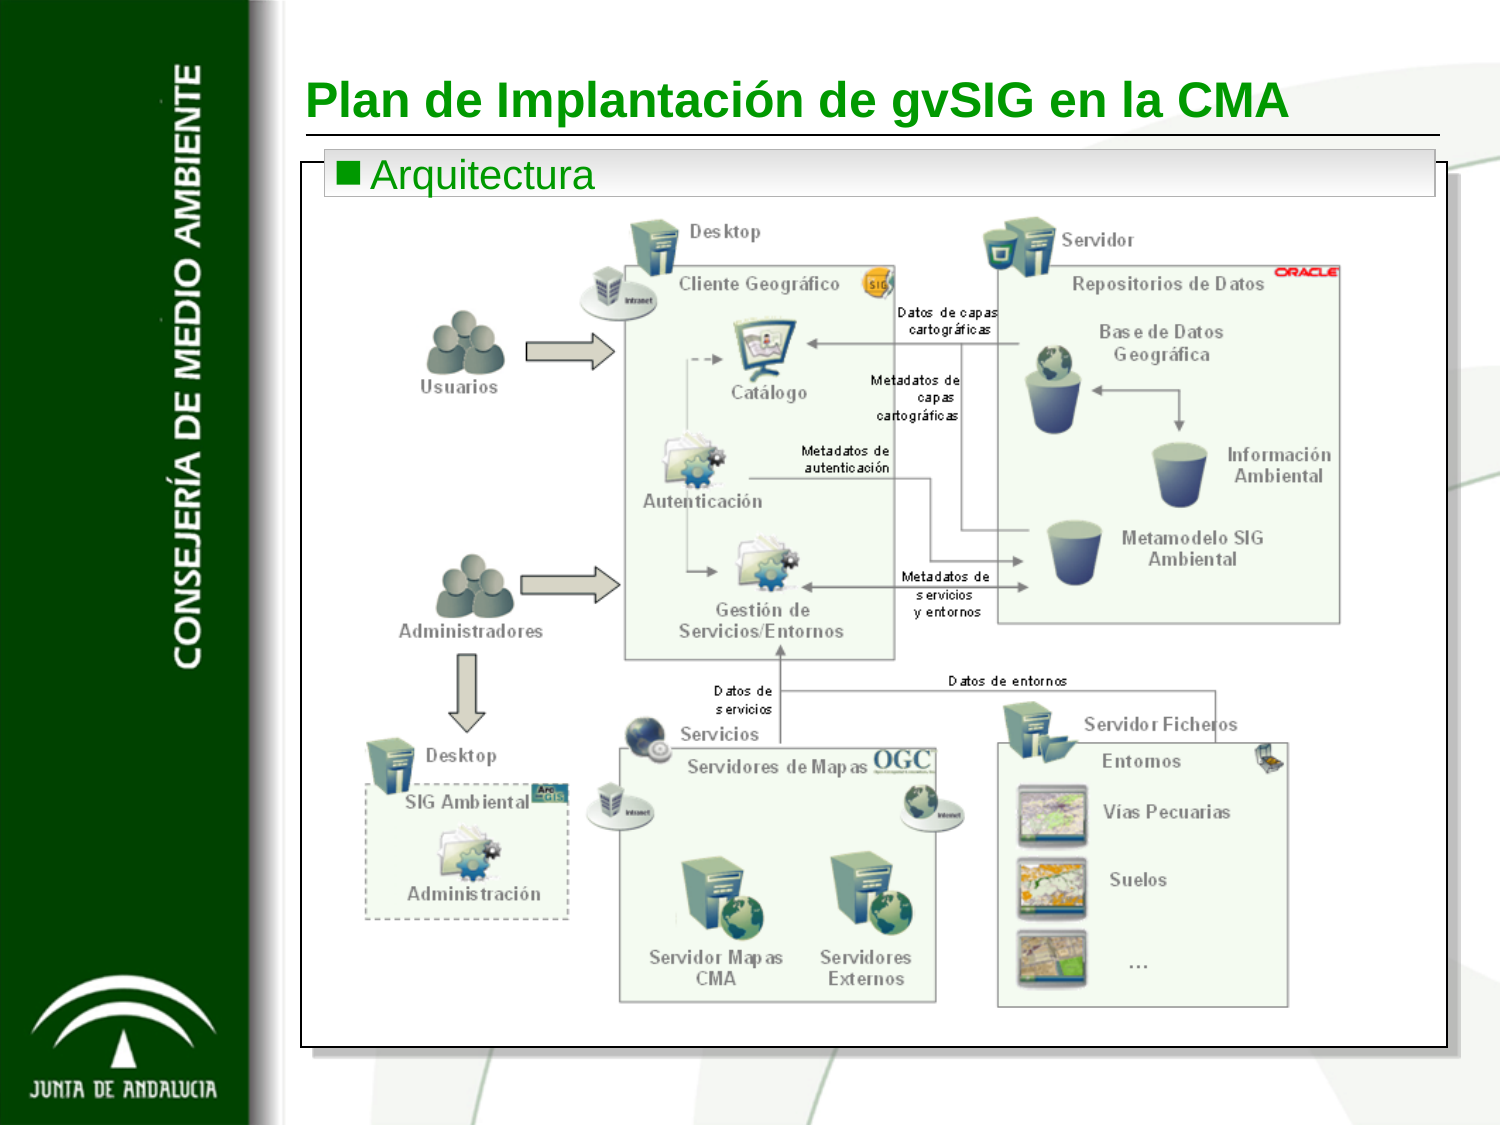

Plan de Implantación de gvSIG en la CMA
Arquitectura